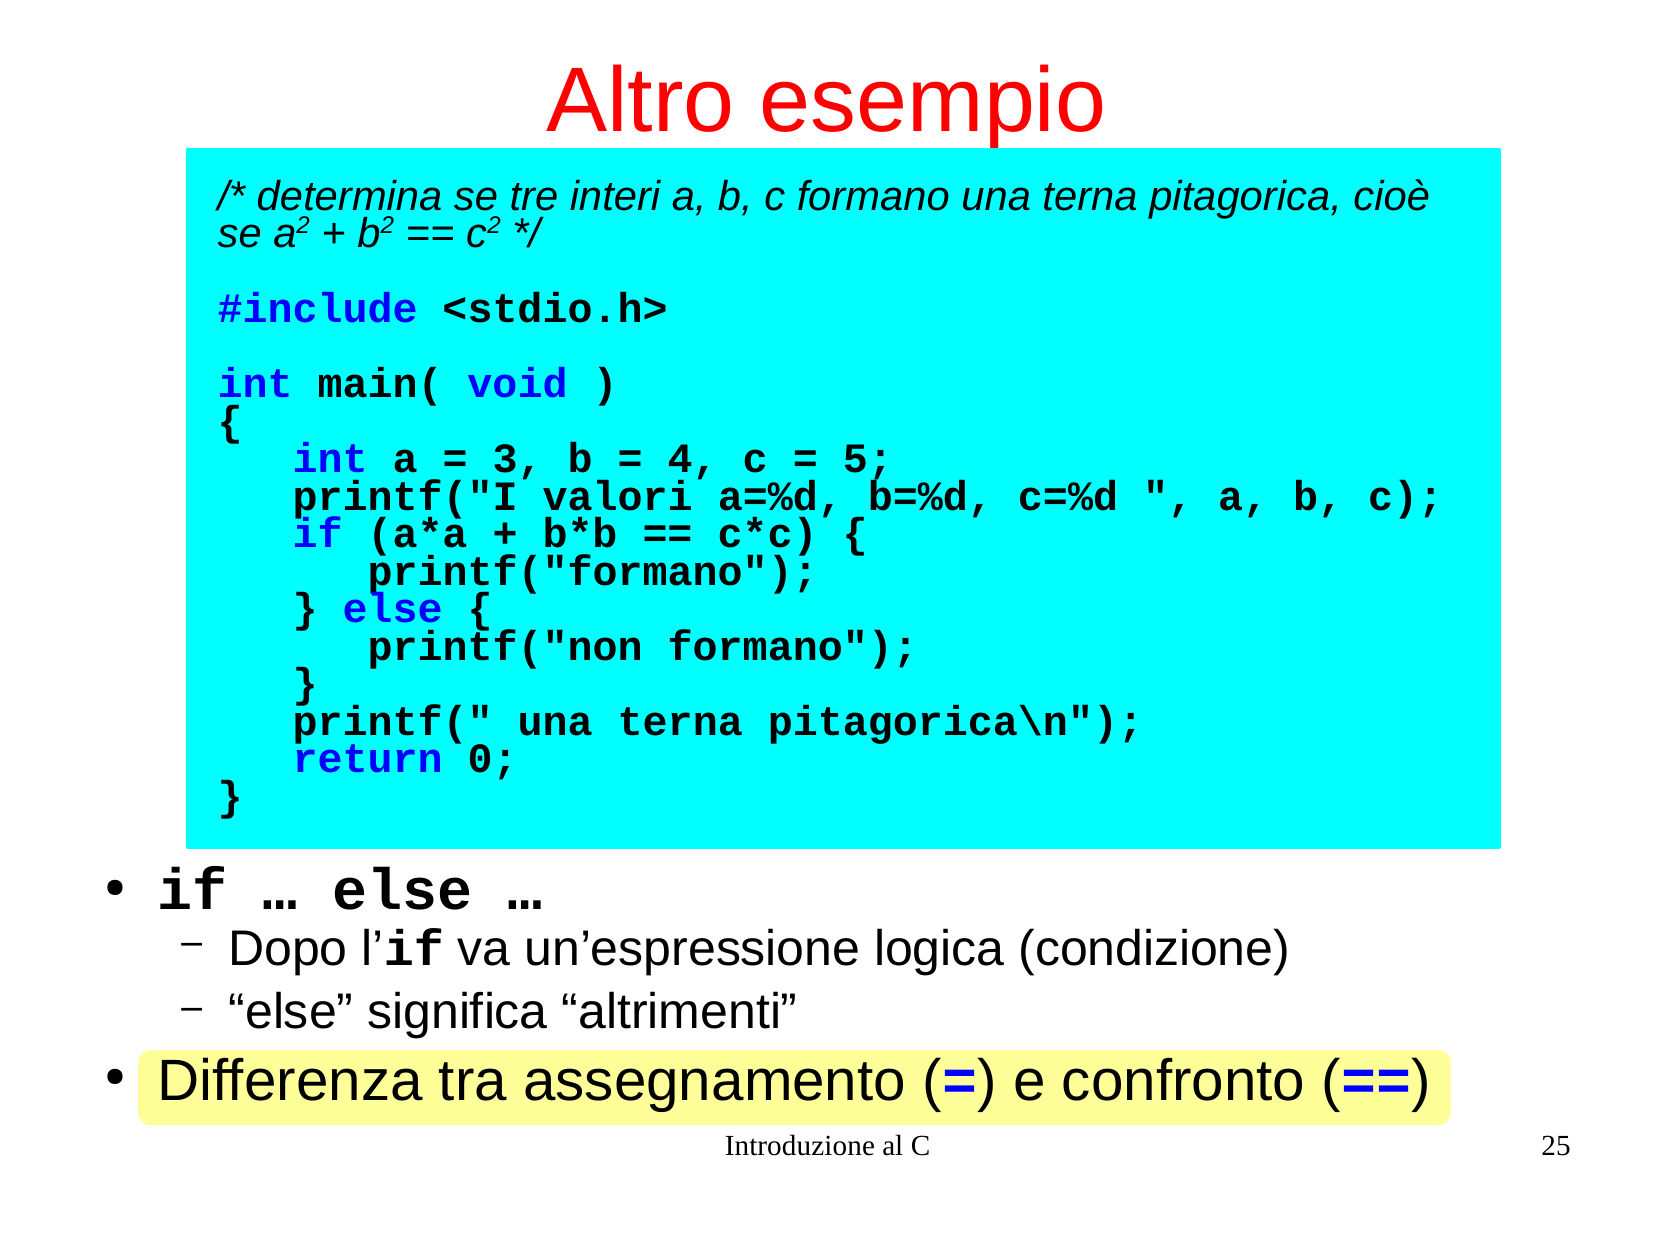

# Altro esempio
/* determina se tre interi a, b, c formano una terna pitagorica, cioè se a2 + b2 == c2 */
#include <stdio.h>
int main( void )
{
	int a = 3, b = 4, c = 5;
	printf("I valori a=%d, b=%d, c=%d ", a, b, c);
	if (a*a + b*b == c*c) {
		printf("formano");
	} else {
		printf("non formano");
	}
	printf(" una terna pitagorica\n");
	return 0;
}
if … else …
Dopo l’if va un’espressione logica (condizione)
“else” significa “altrimenti”
Differenza tra assegnamento (=) e confronto (==)
Introduzione al C
25